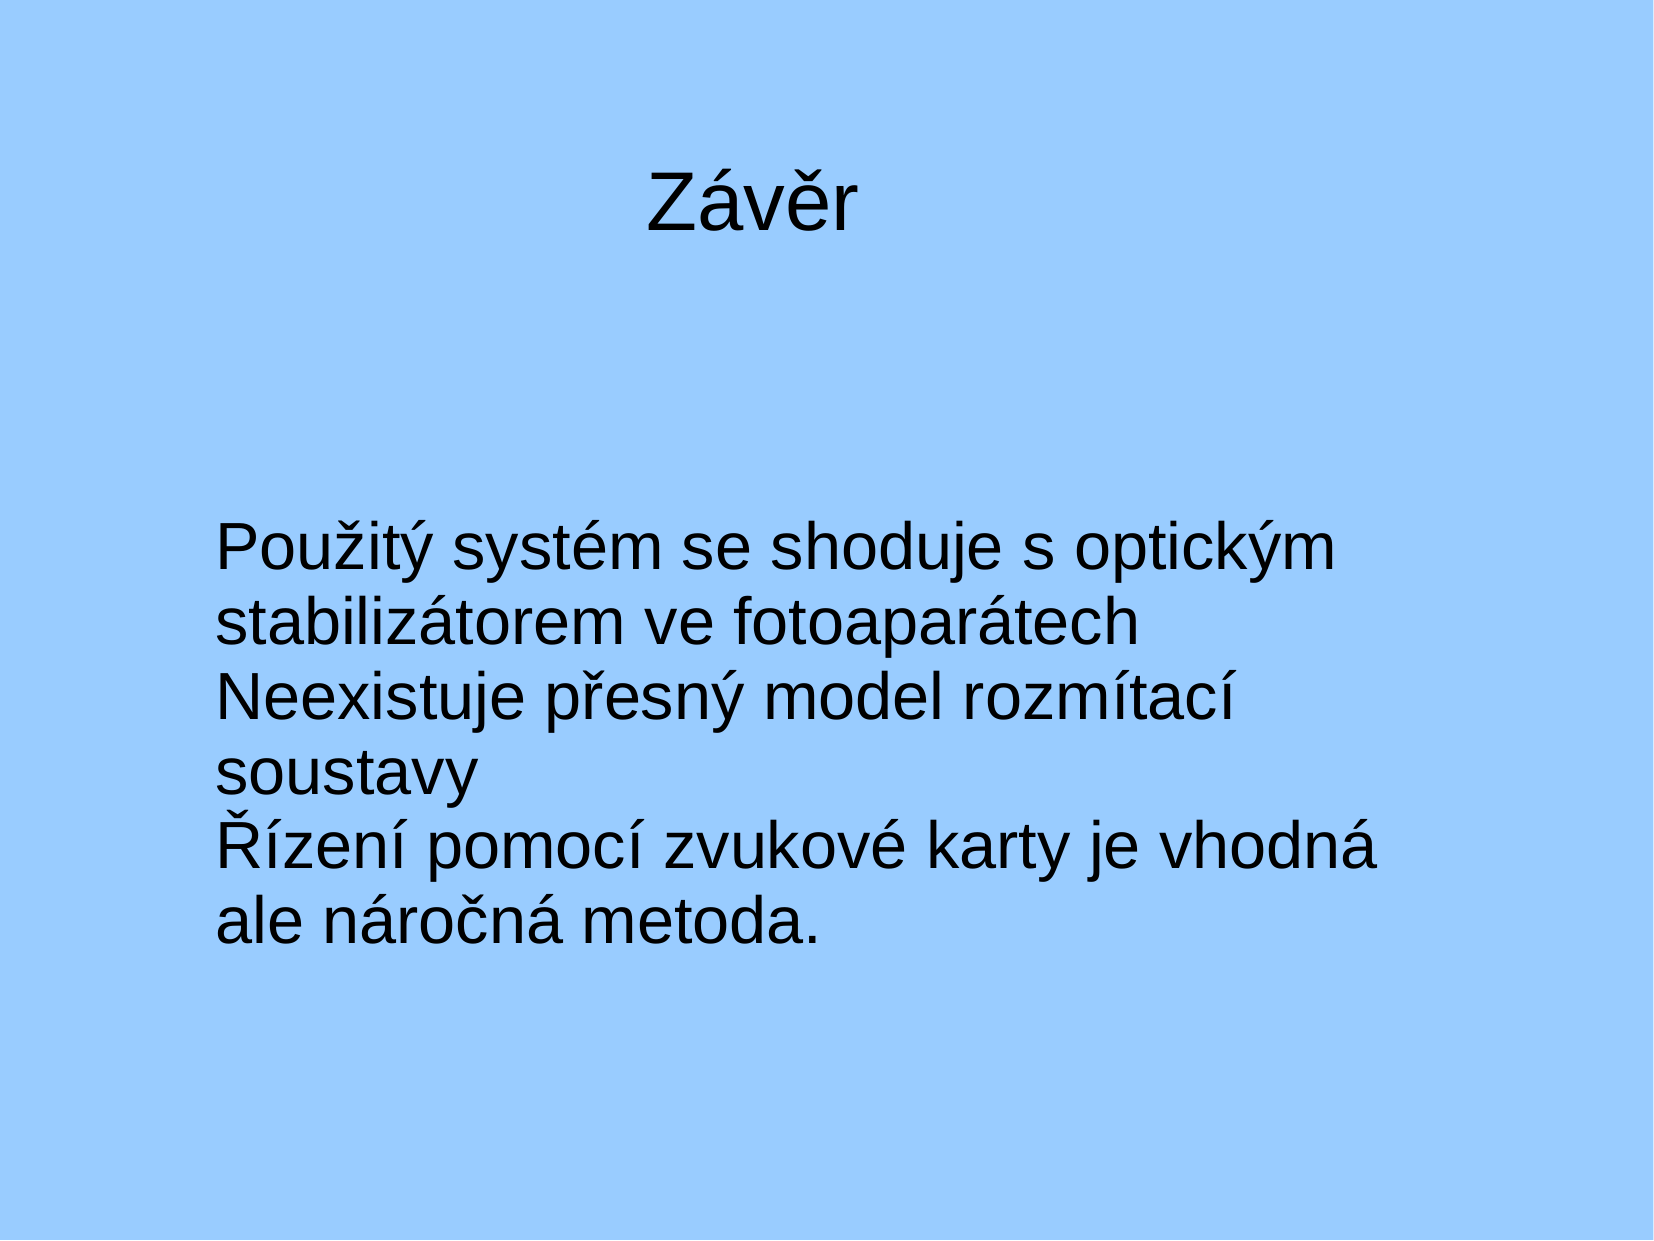

Závěr
Použitý systém se shoduje s optickým stabilizátorem ve fotoaparátech
Neexistuje přesný model rozmítací soustavy
Řízení pomocí zvukové karty je vhodná ale náročná metoda.